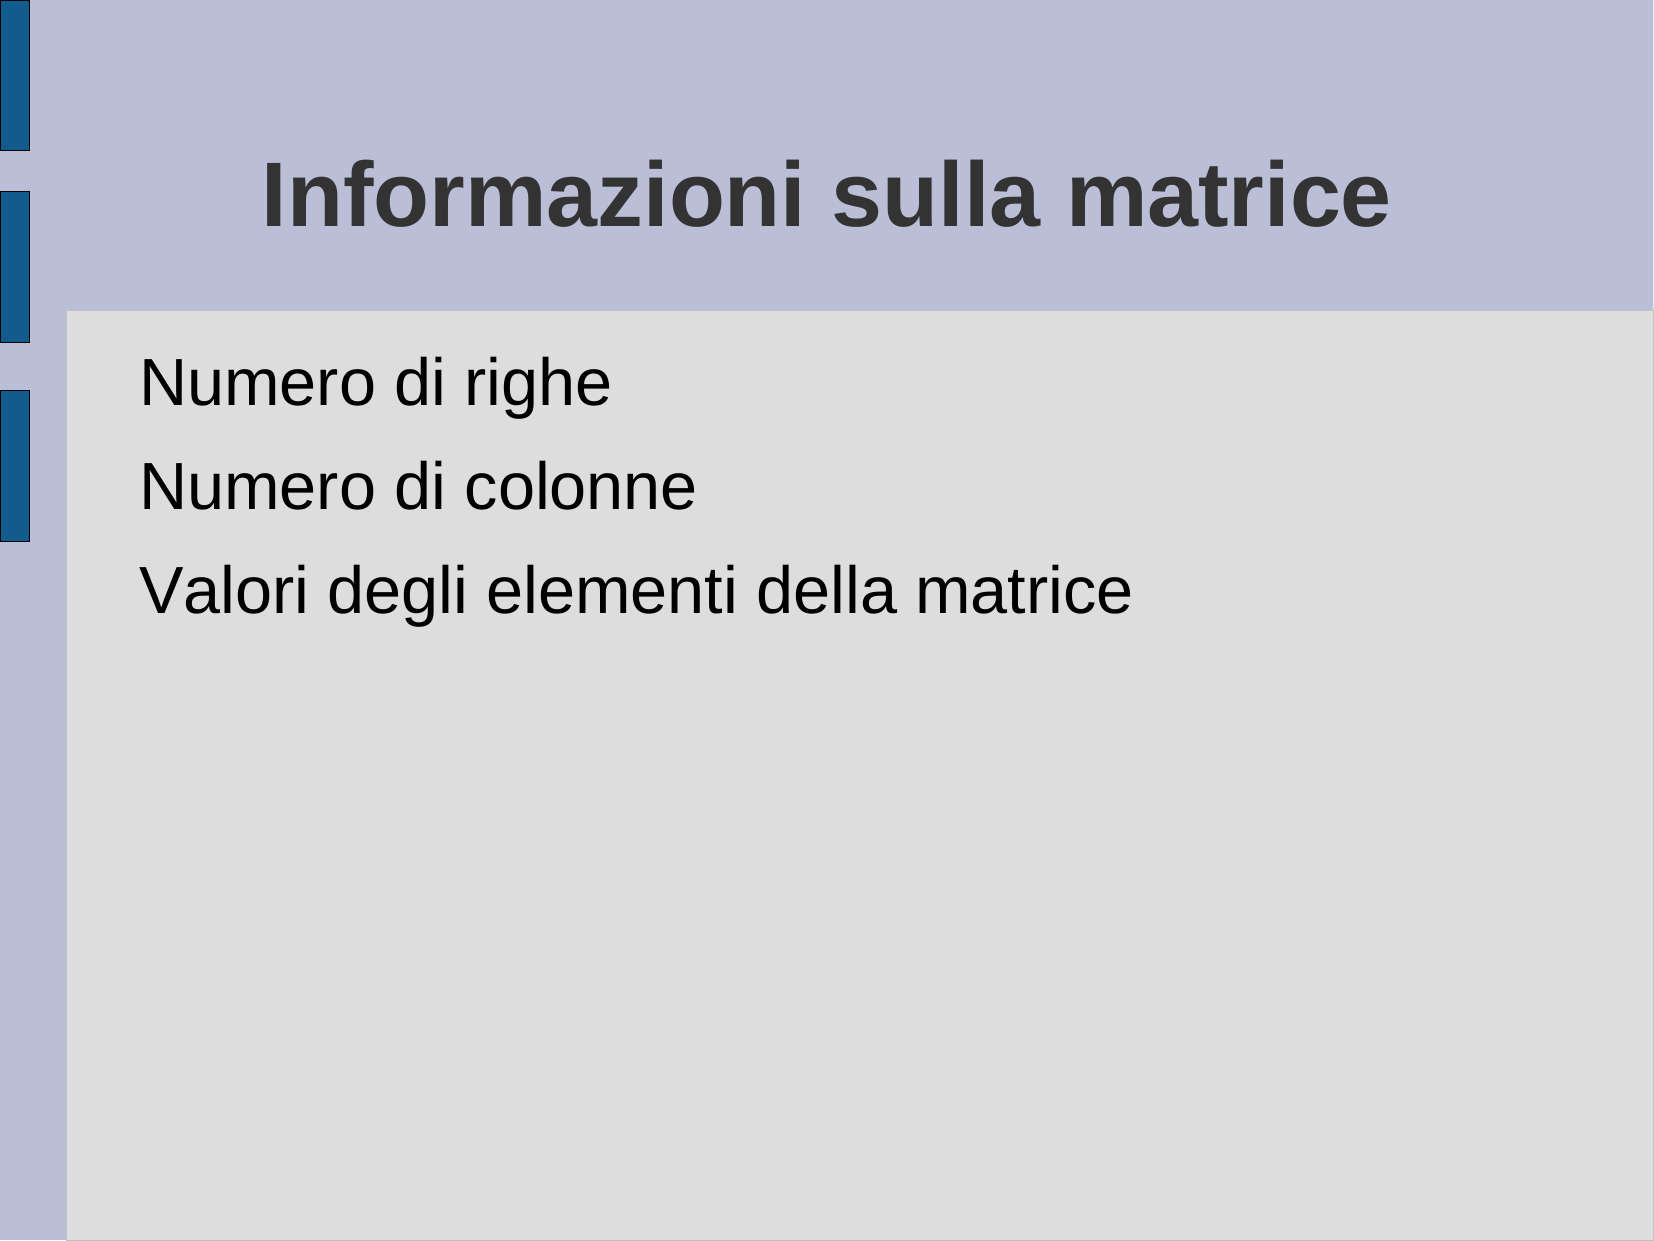

# Informazioni sulla matrice
Numero di righe
Numero di colonne
Valori degli elementi della matrice